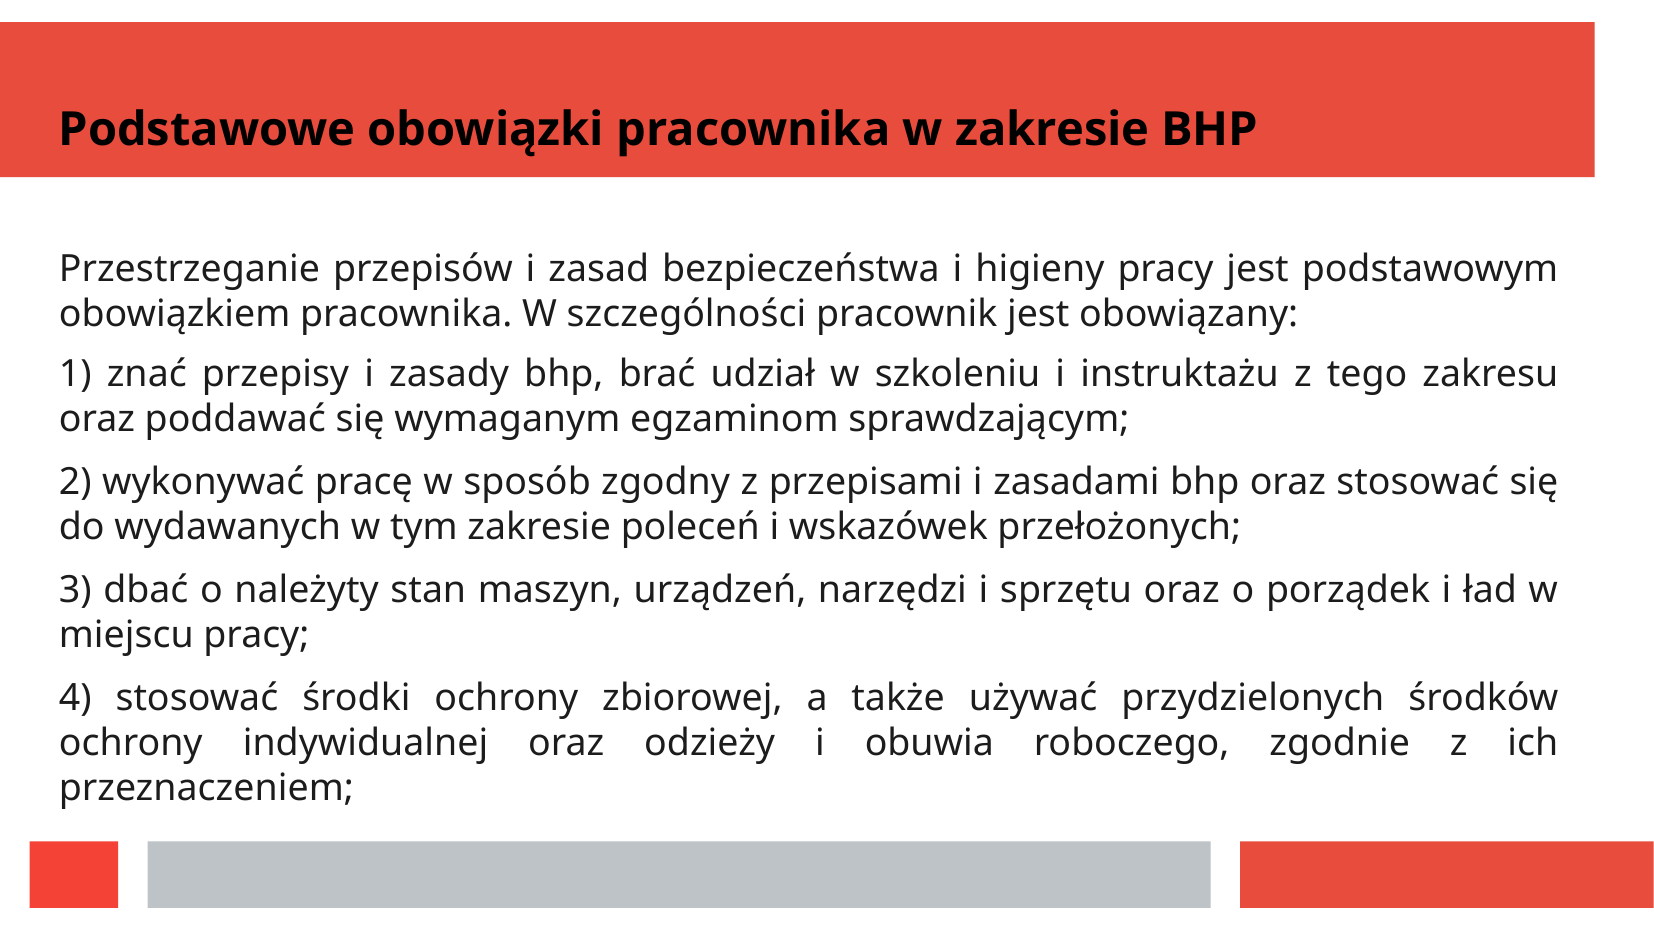

# Podstawowe obowiązki pracownika w zakresie BHP
Przestrzeganie przepisów i zasad bezpieczeństwa i higieny pracy jest podstawowym obowiązkiem pracownika. W szczególności pracownik jest obowiązany:
1) znać przepisy i zasady bhp, brać udział w szkoleniu i instruktażu z tego zakresu oraz poddawać się wymaganym egzaminom sprawdzającym;
2) wykonywać pracę w sposób zgodny z przepisami i zasadami bhp oraz stosować się do wydawanych w tym zakresie poleceń i wskazówek przełożonych;
3) dbać o należyty stan maszyn, urządzeń, narzędzi i sprzętu oraz o porządek i ład w miejscu pracy;
4) stosować środki ochrony zbiorowej, a także używać przydzielonych środków ochrony indywidualnej oraz odzieży i obuwia roboczego, zgodnie z ich przeznaczeniem;